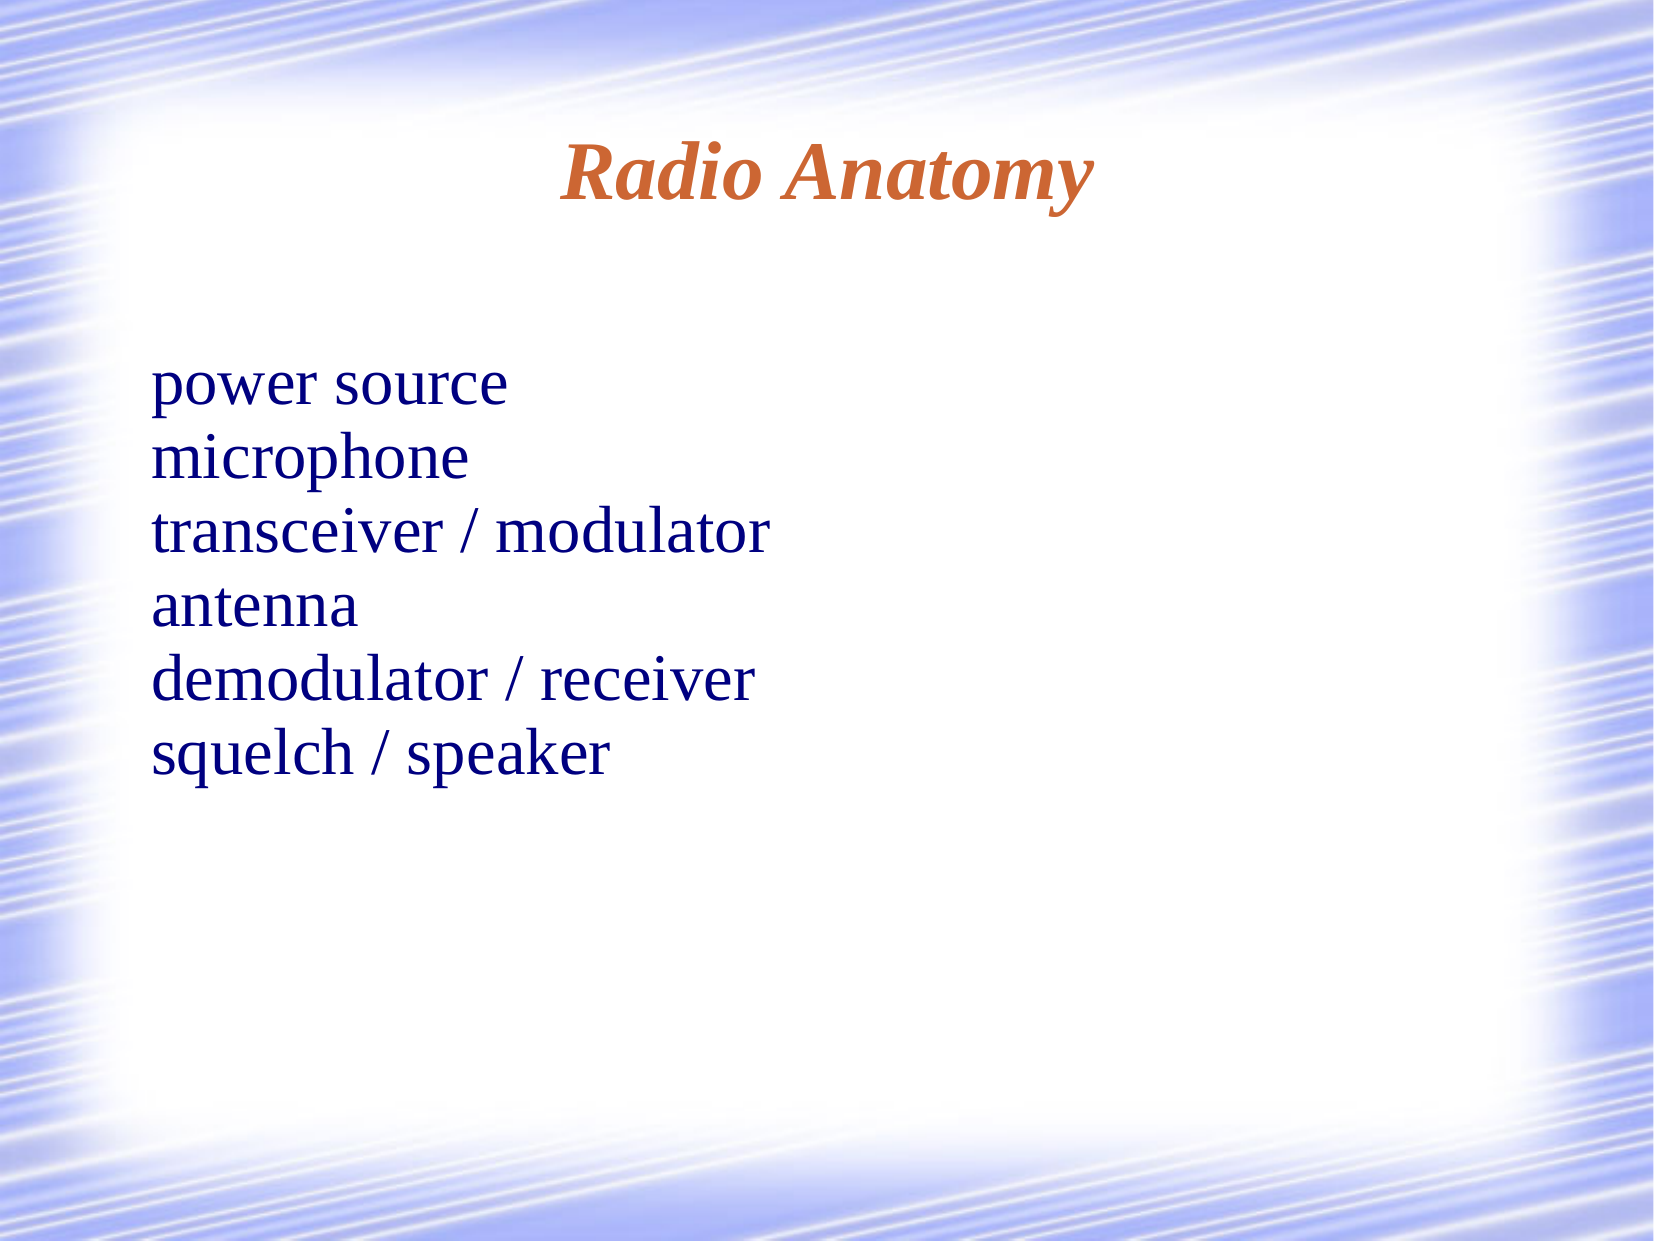

# Radio Anatomy
power source
microphone
transceiver / modulator
antenna
demodulator / receiver
squelch / speaker